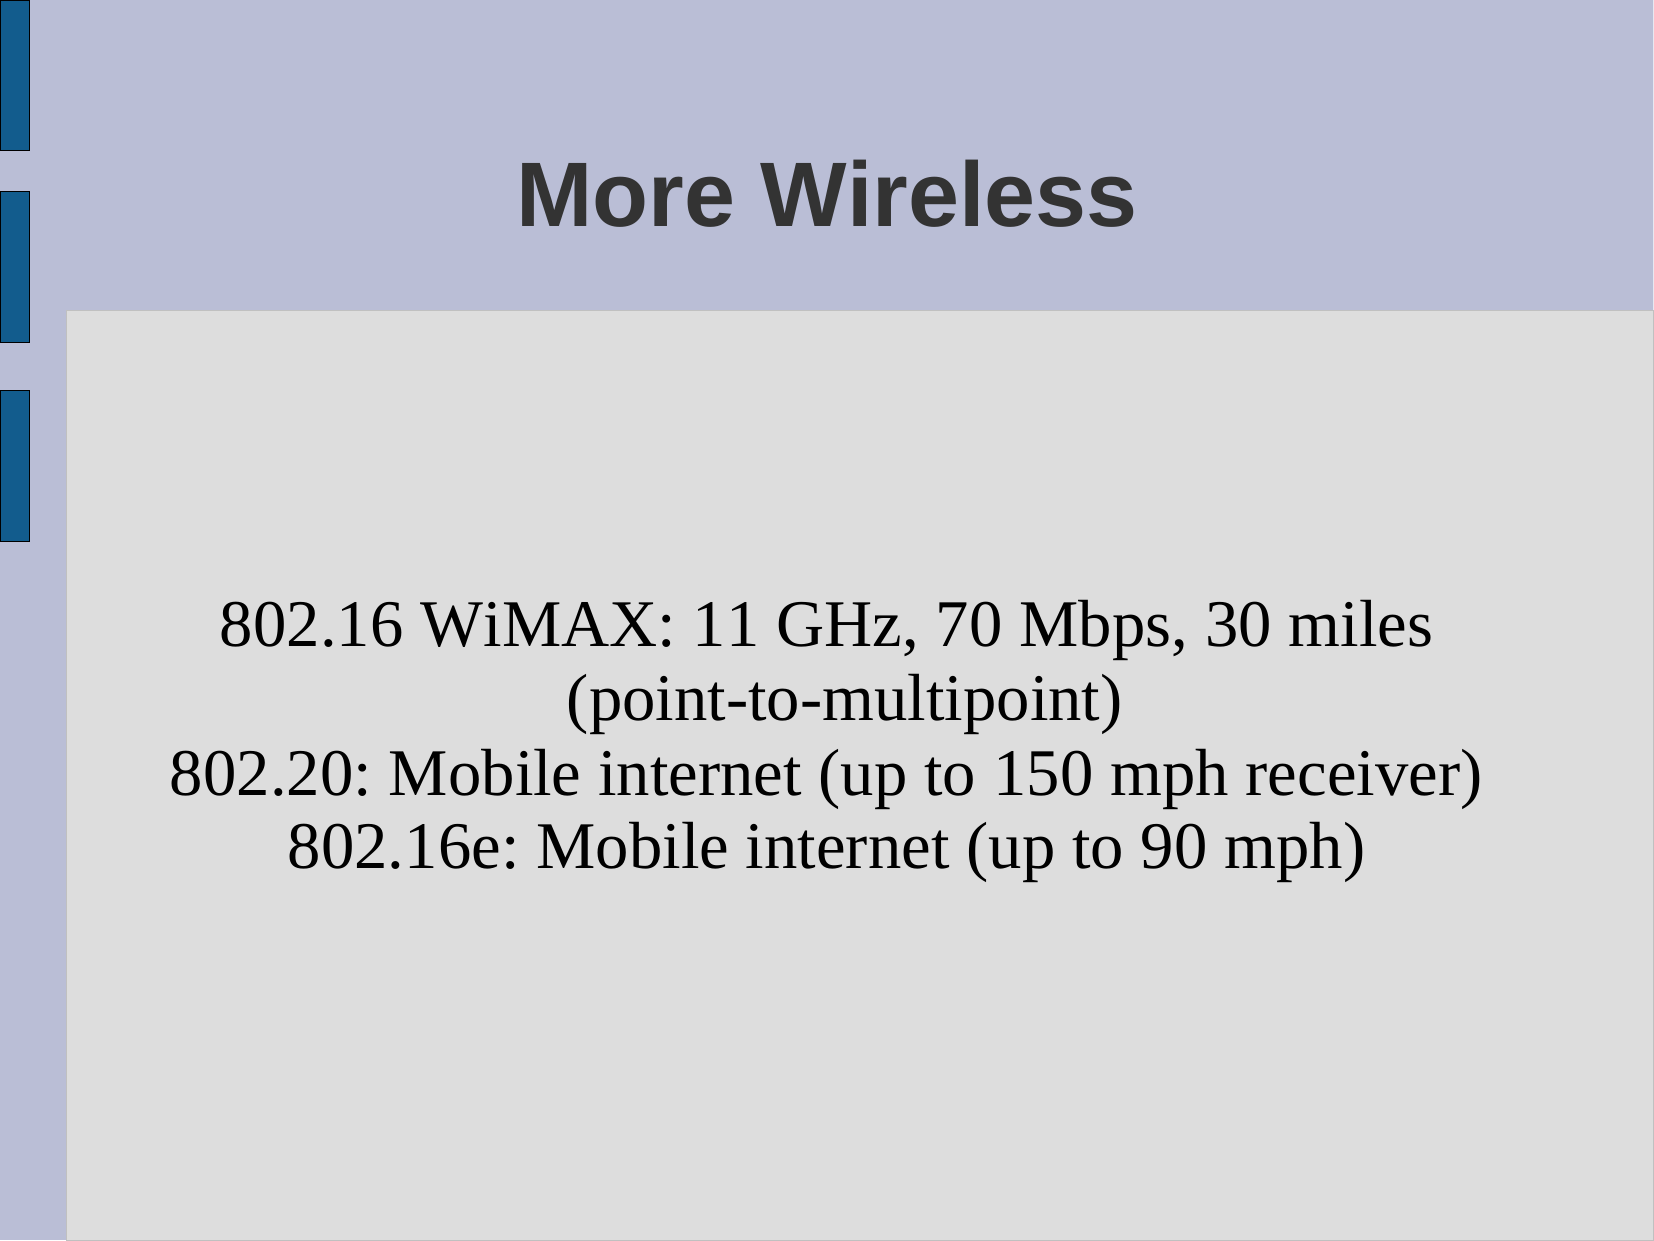

# More Wireless
802.16 WiMAX: 11 GHz, 70 Mbps, 30 miles (point-to-multipoint)
802.20: Mobile internet (up to 150 mph receiver)
802.16e: Mobile internet (up to 90 mph)